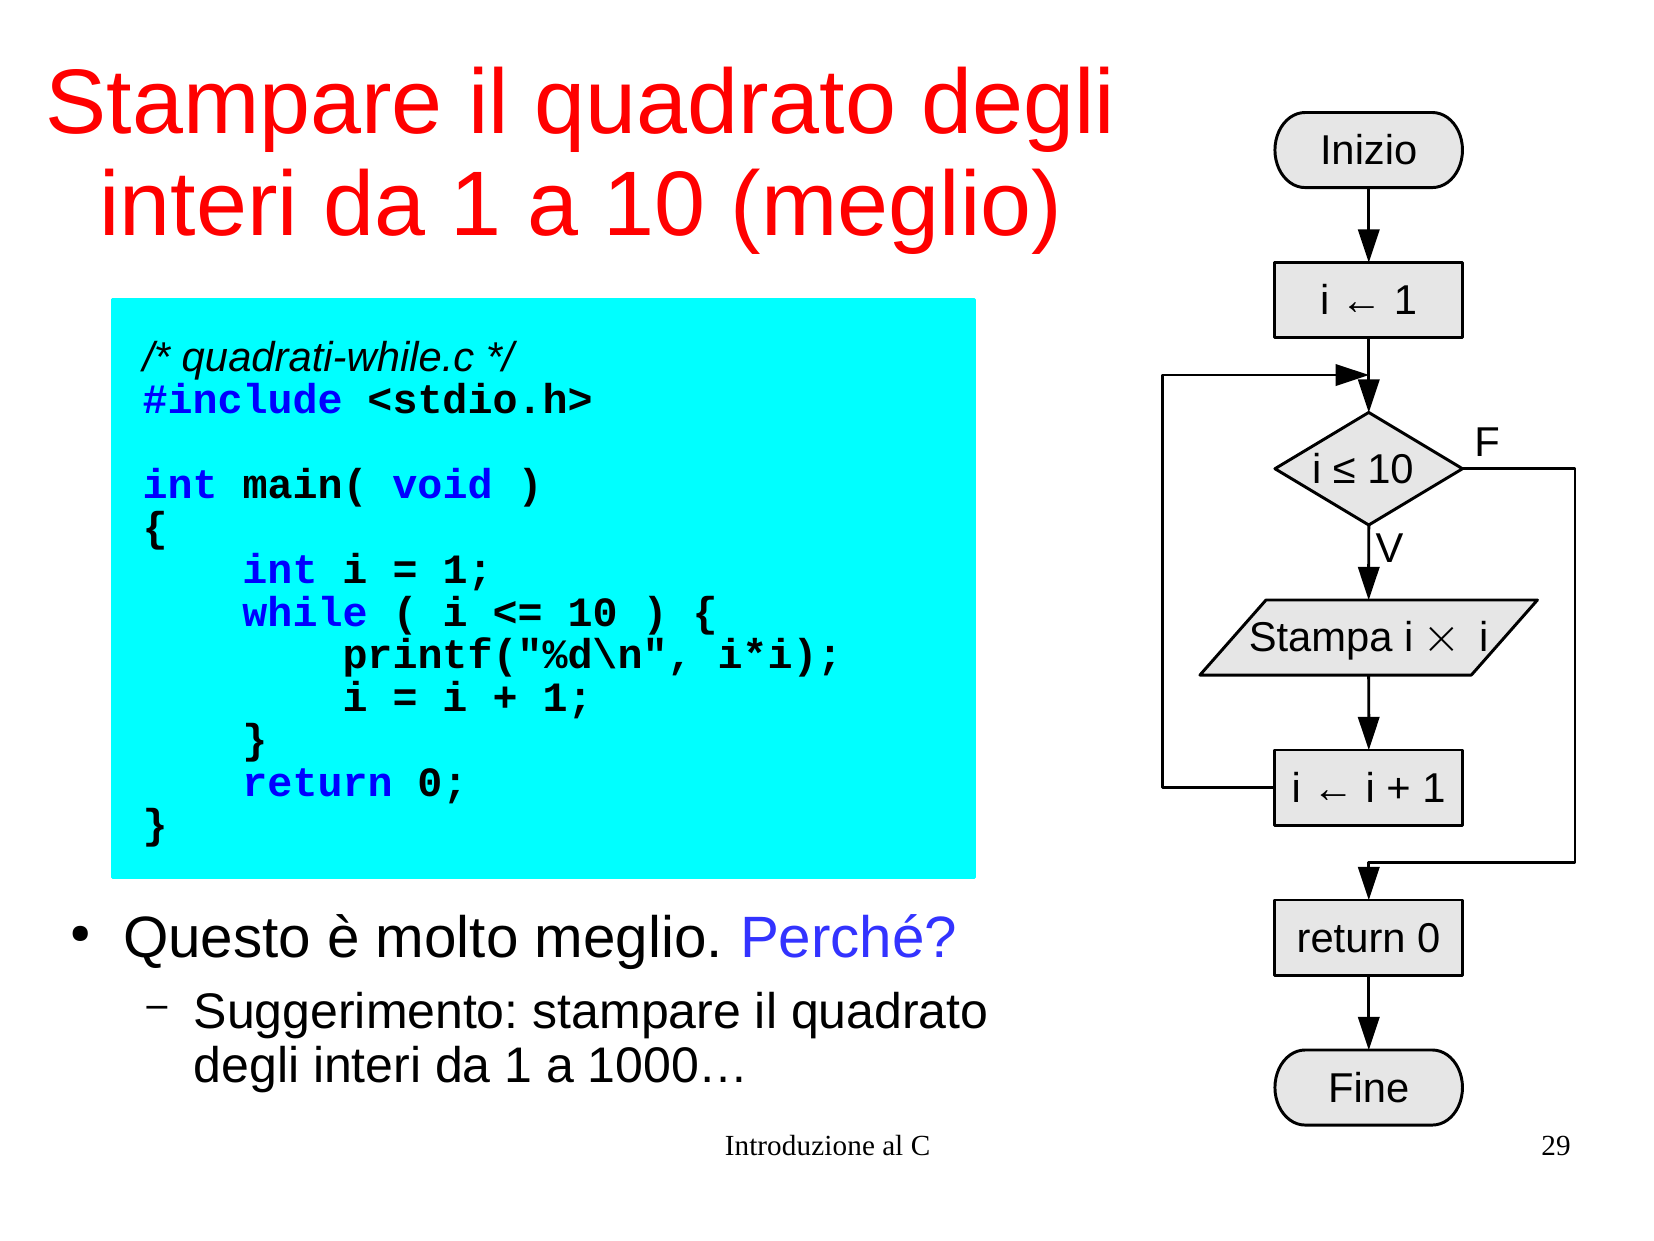

# Stampare il quadrato degli interi da 1 a 10 (meglio)
Inizio
i ← 1
/* quadrati-while.c */
#include <stdio.h>
int main( void )
{
 int i = 1;
 while ( i <= 10 ) {
 printf("%d\n", i*i);
 i = i + 1;
 }
 return 0;
}
i ≤ 10
F
V
Stampa i ´ i
i ← i + 1
Questo è molto meglio. Perché?
Suggerimento: stampare il quadrato degli interi da 1 a 1000…
return 0
Fine
Introduzione al C
29